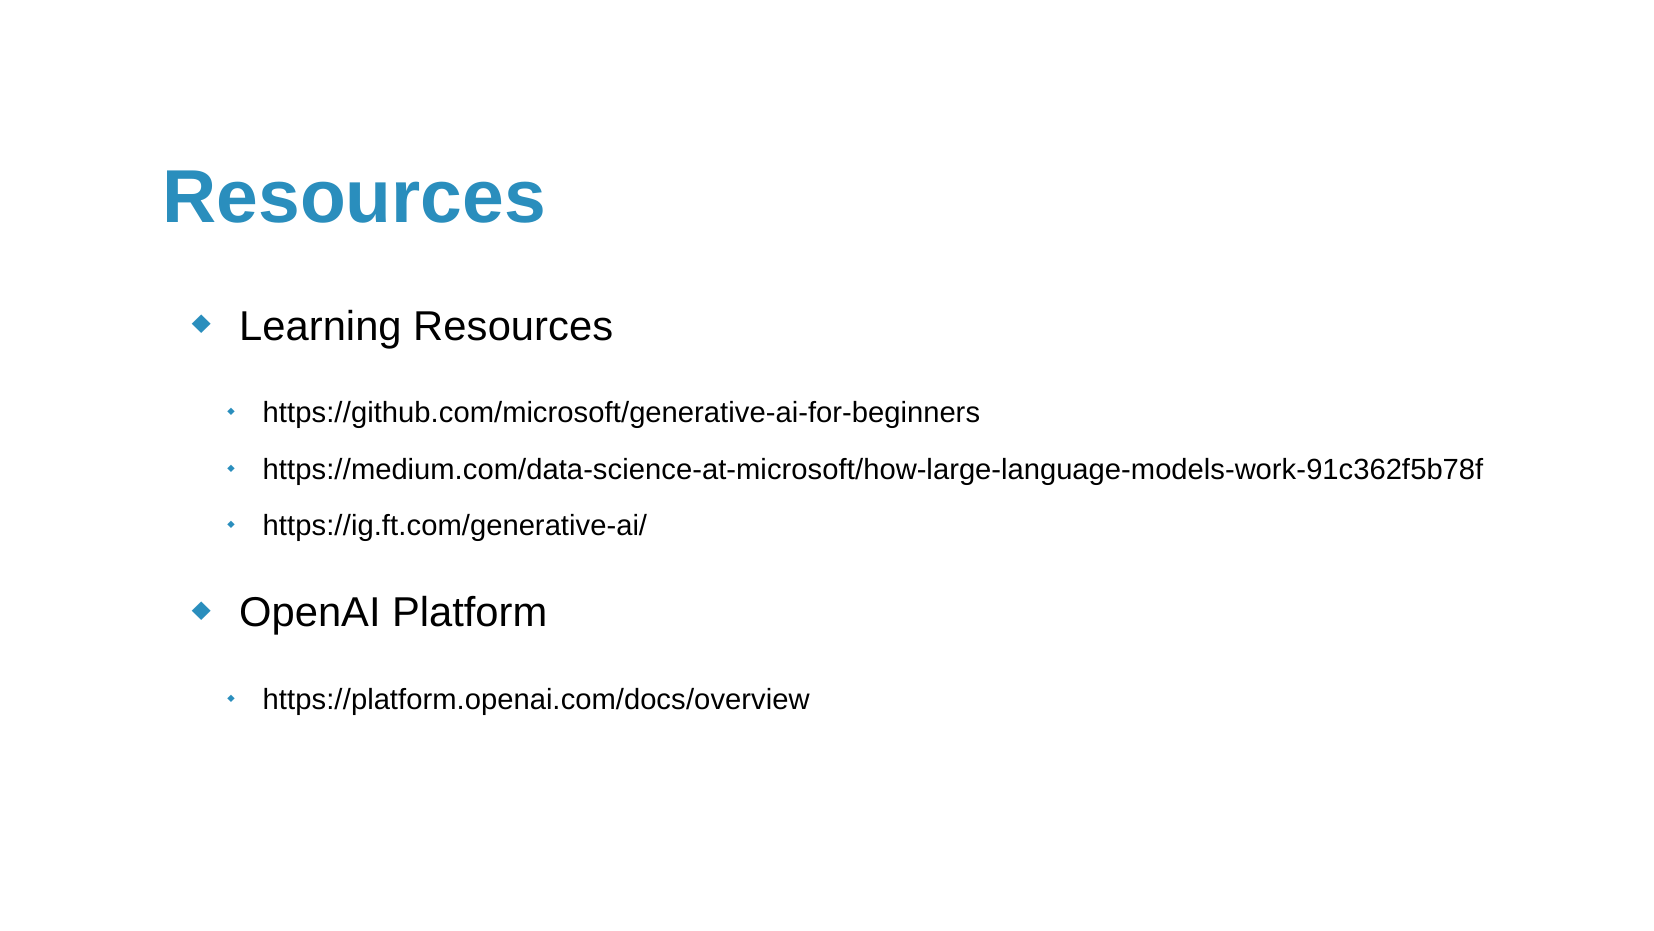

Resources
Learning Resources
https://github.com/microsoft/generative-ai-for-beginners
https://medium.com/data-science-at-microsoft/how-large-language-models-work-91c362f5b78f
https://ig.ft.com/generative-ai/
OpenAI Platform
https://platform.openai.com/docs/overview